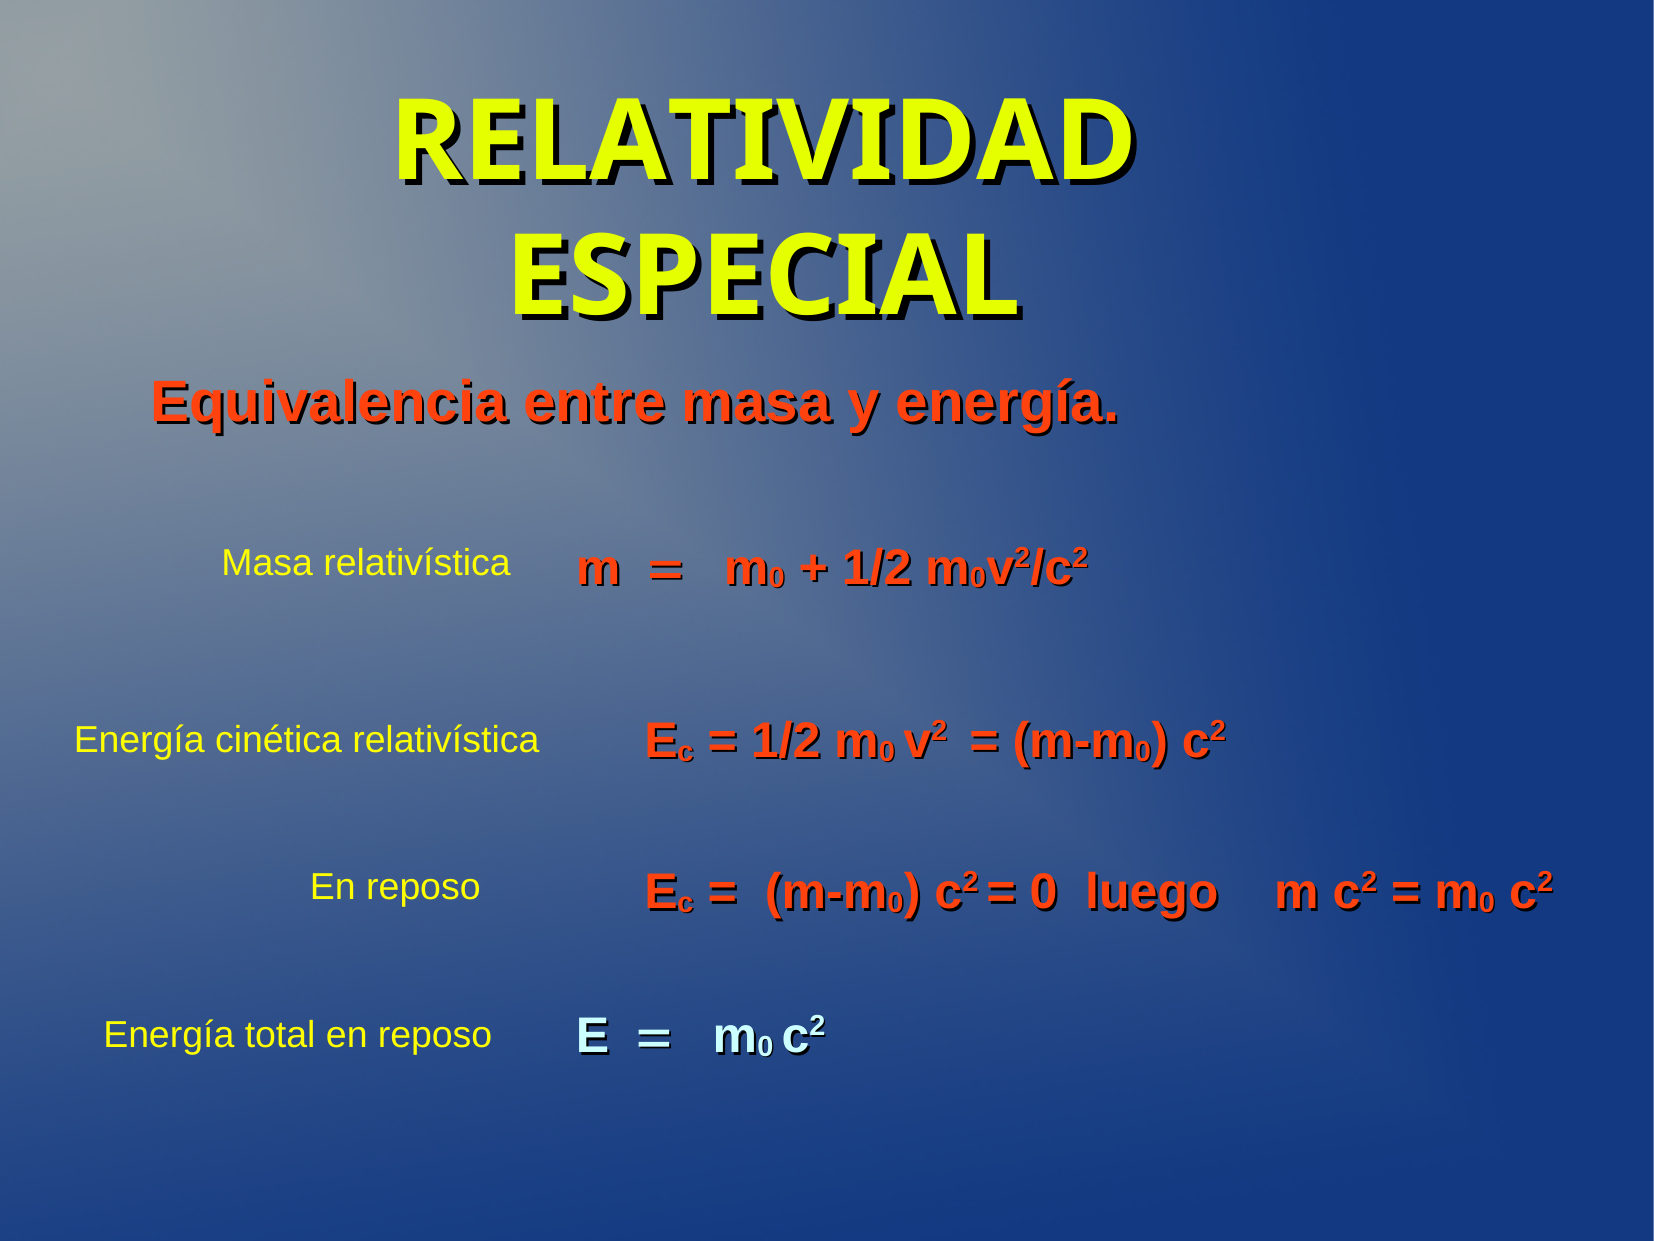

# RELATIVIDAD ESPECIAL
Equivalencia entre masa y energía.
m = m0 + 1/2 m0v2/c2
Masa relativística
 Ec = 1/2 m0 v2 = (m-m0) c2
Energía cinética relativística
 Ec = (m-m0) c2 = 0 luego m c2 = m0 c2
En reposo
E = m0 c2
Energía total en reposo